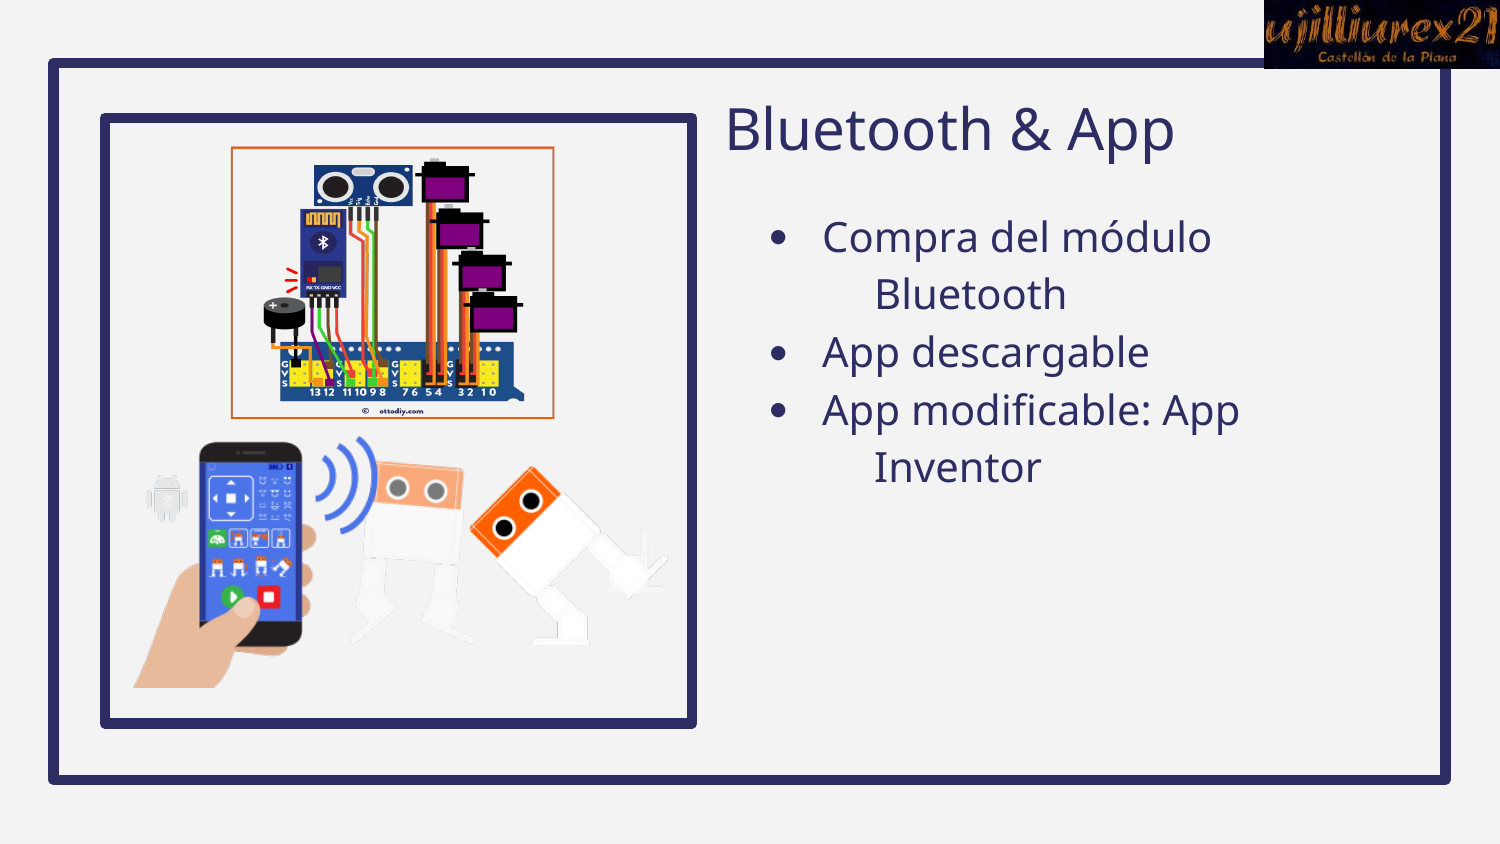

# Bluetooth & App
Compra del módulo Bluetooth
App descargable
App modificable: App Inventor